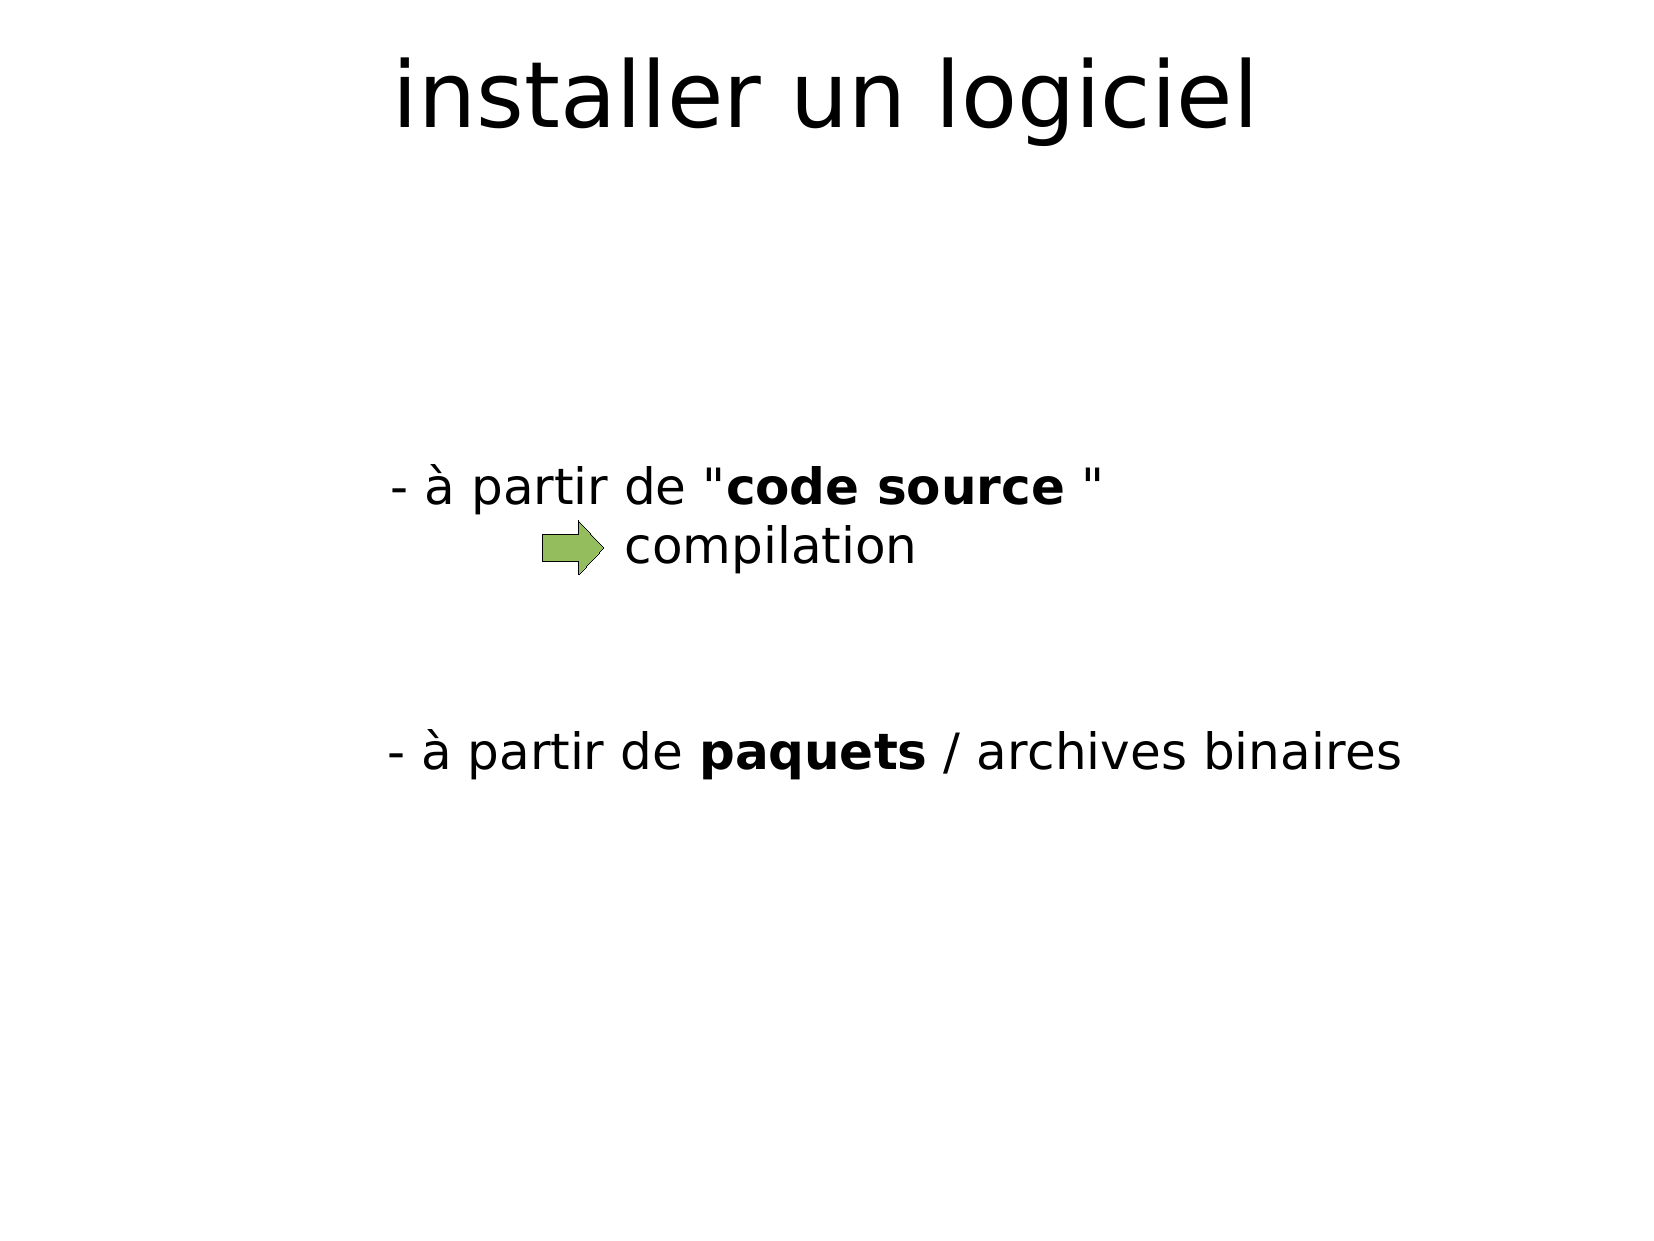

# installer un logiciel
- à partir de "code source "
 compilation
- à partir de paquets / archives binaires